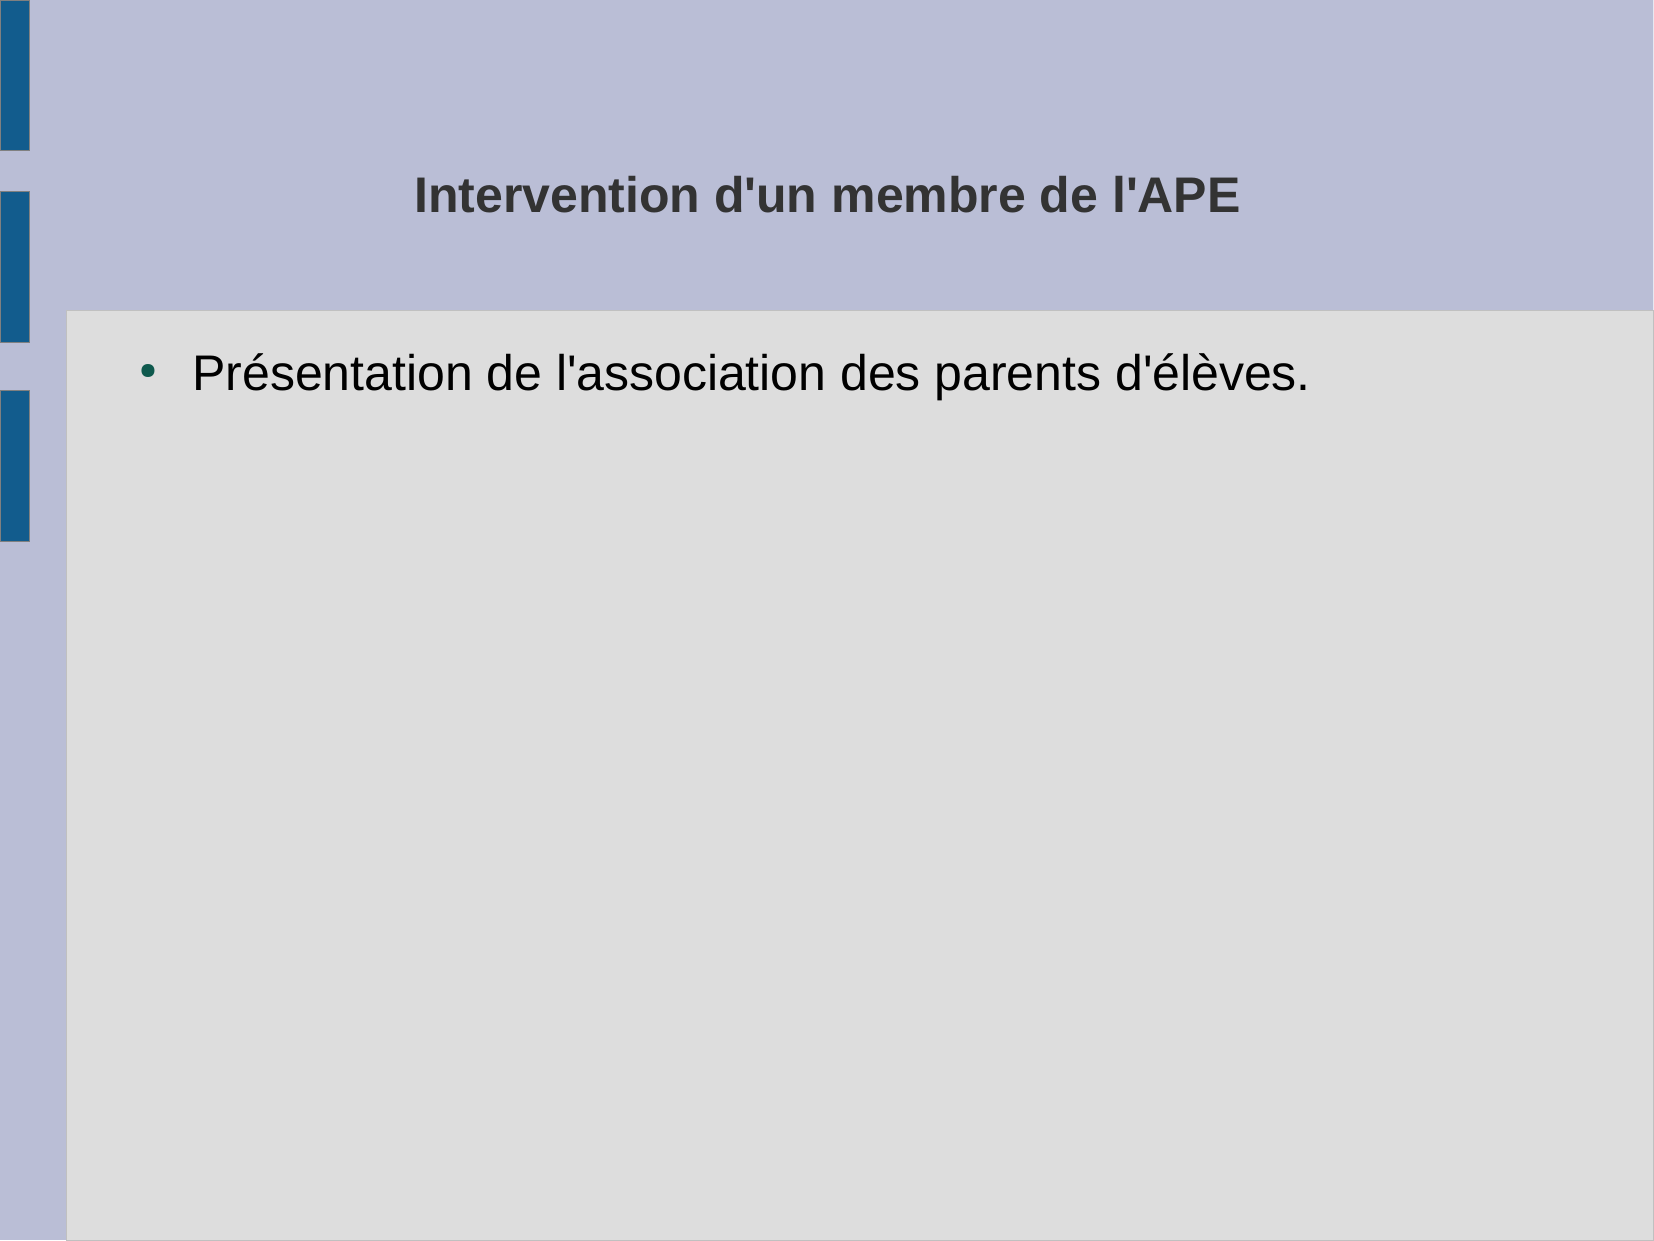

# Intervention d'un membre de l'APE
Présentation de l'association des parents d'élèves.